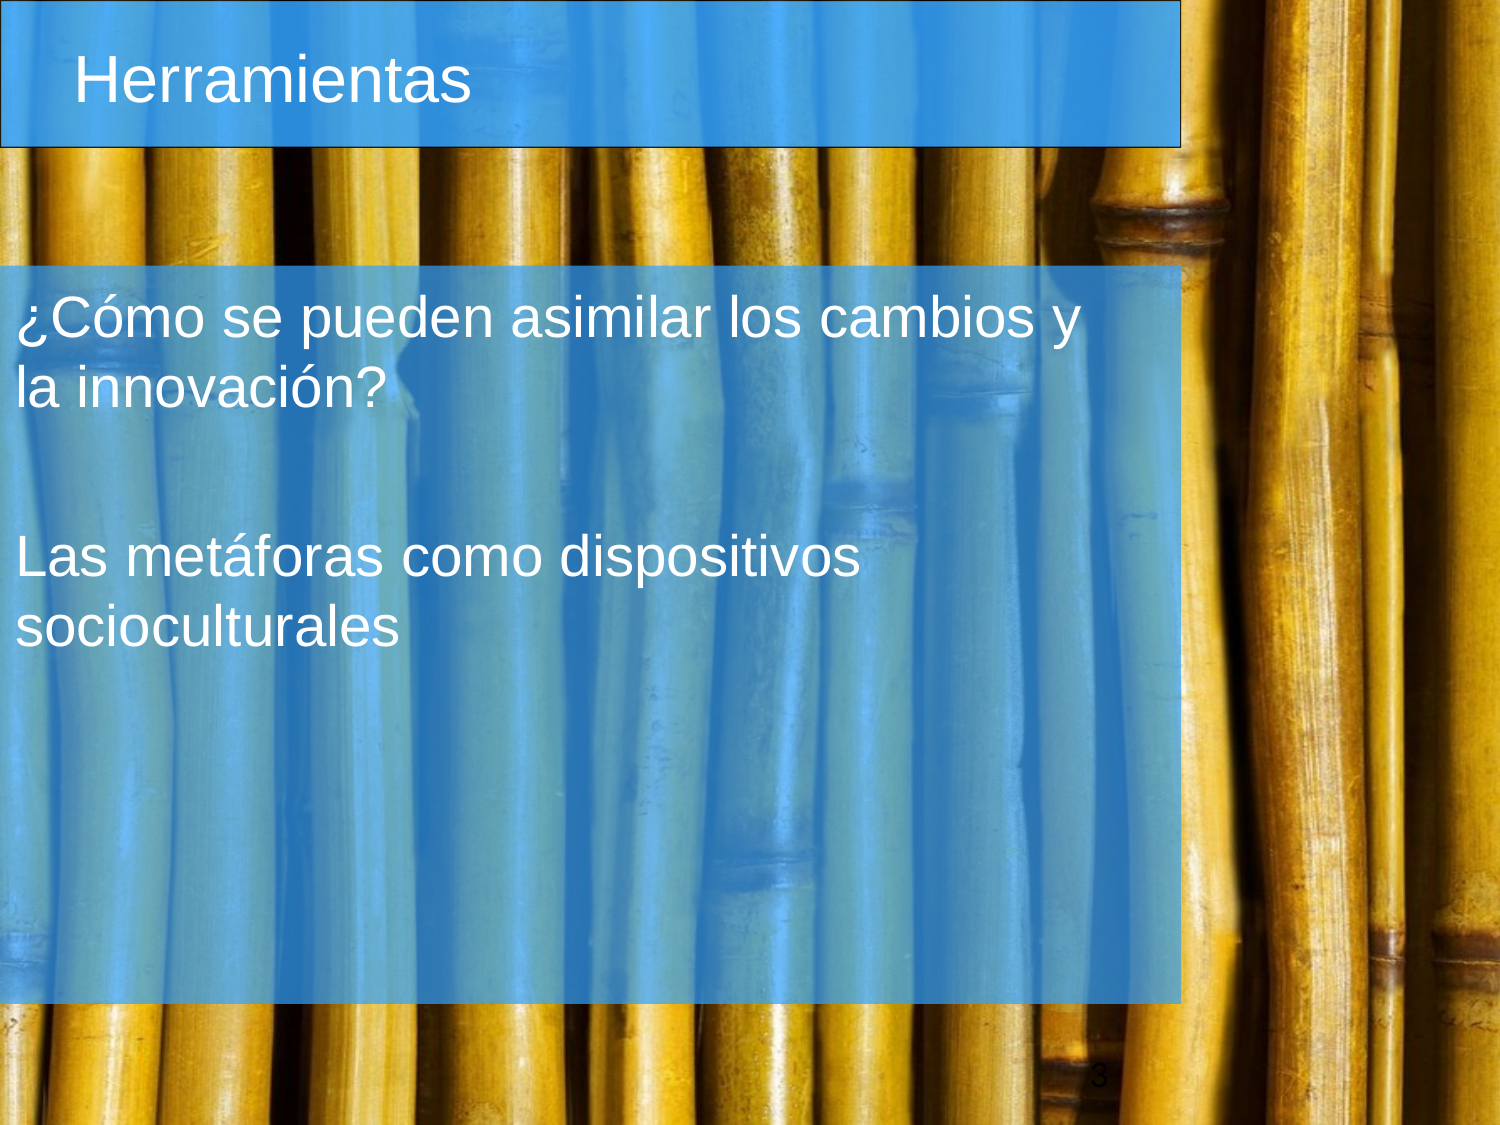

# Herramientas
¿Cómo se pueden asimilar los cambios y la innovación?
Las metáforas como dispositivos socioculturales
3